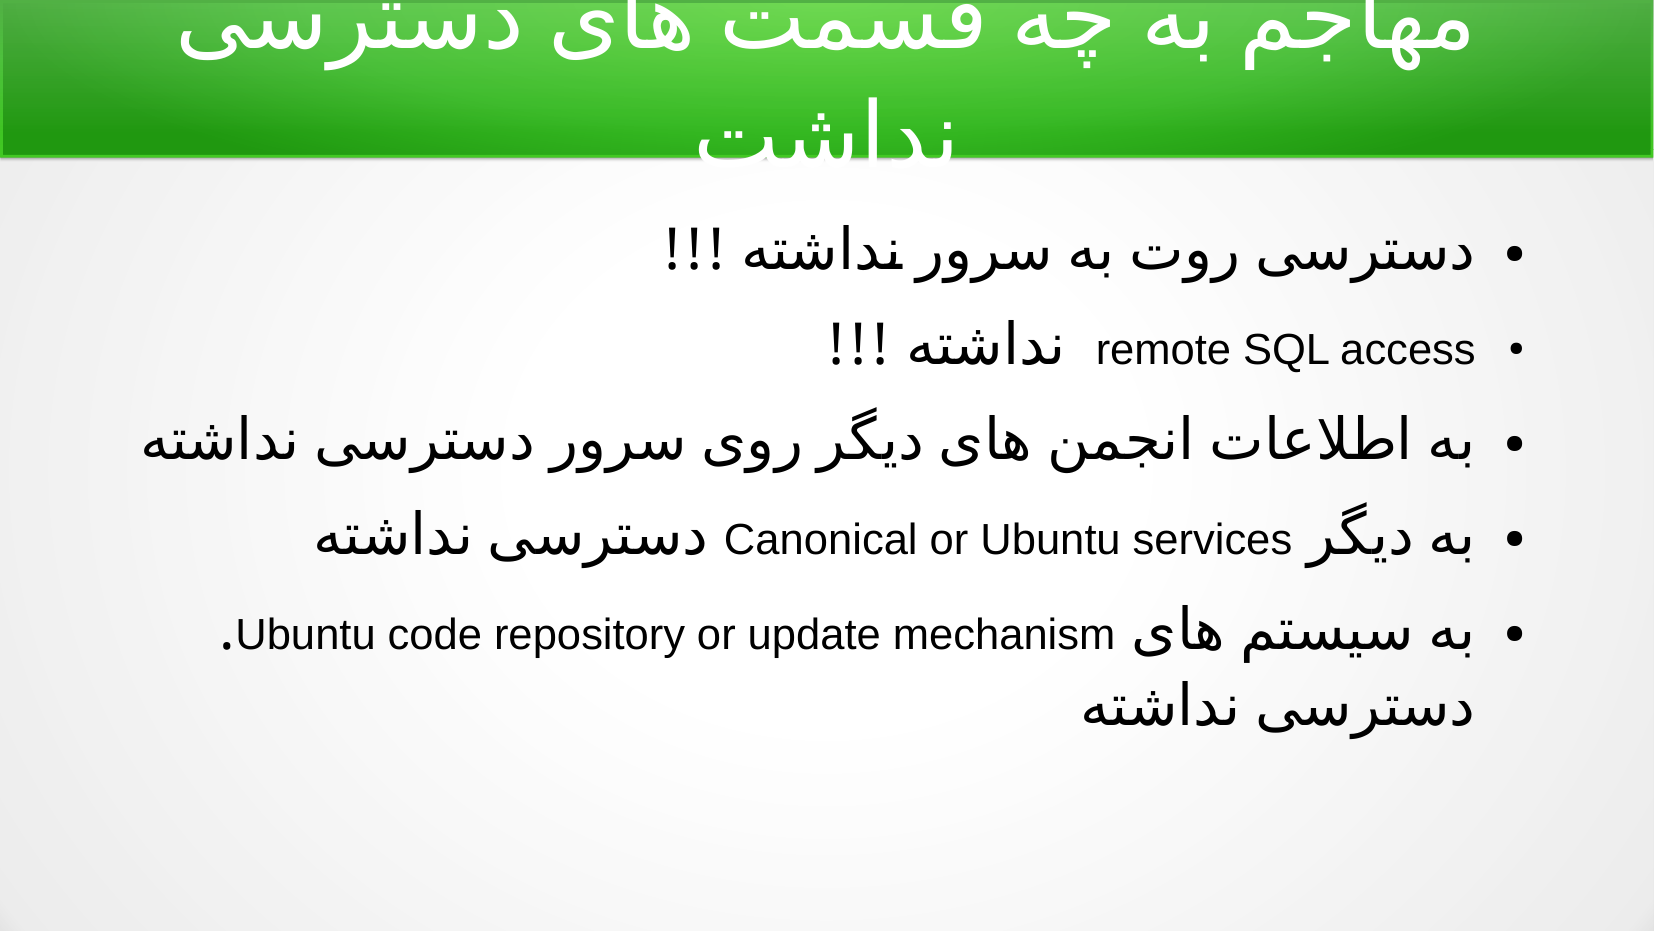

# مهاجم به چه قسمت های دسترسی نداشت
دسترسی روت به سرور نداشته !!!
remote SQL access نداشته !!!
به اطلاعات انجمن های دیگر روی سرور دسترسی نداشته
به دیگر Canonical or Ubuntu services دسترسی نداشته
به سیستم های Ubuntu code repository or update mechanism. دسترسی نداشته